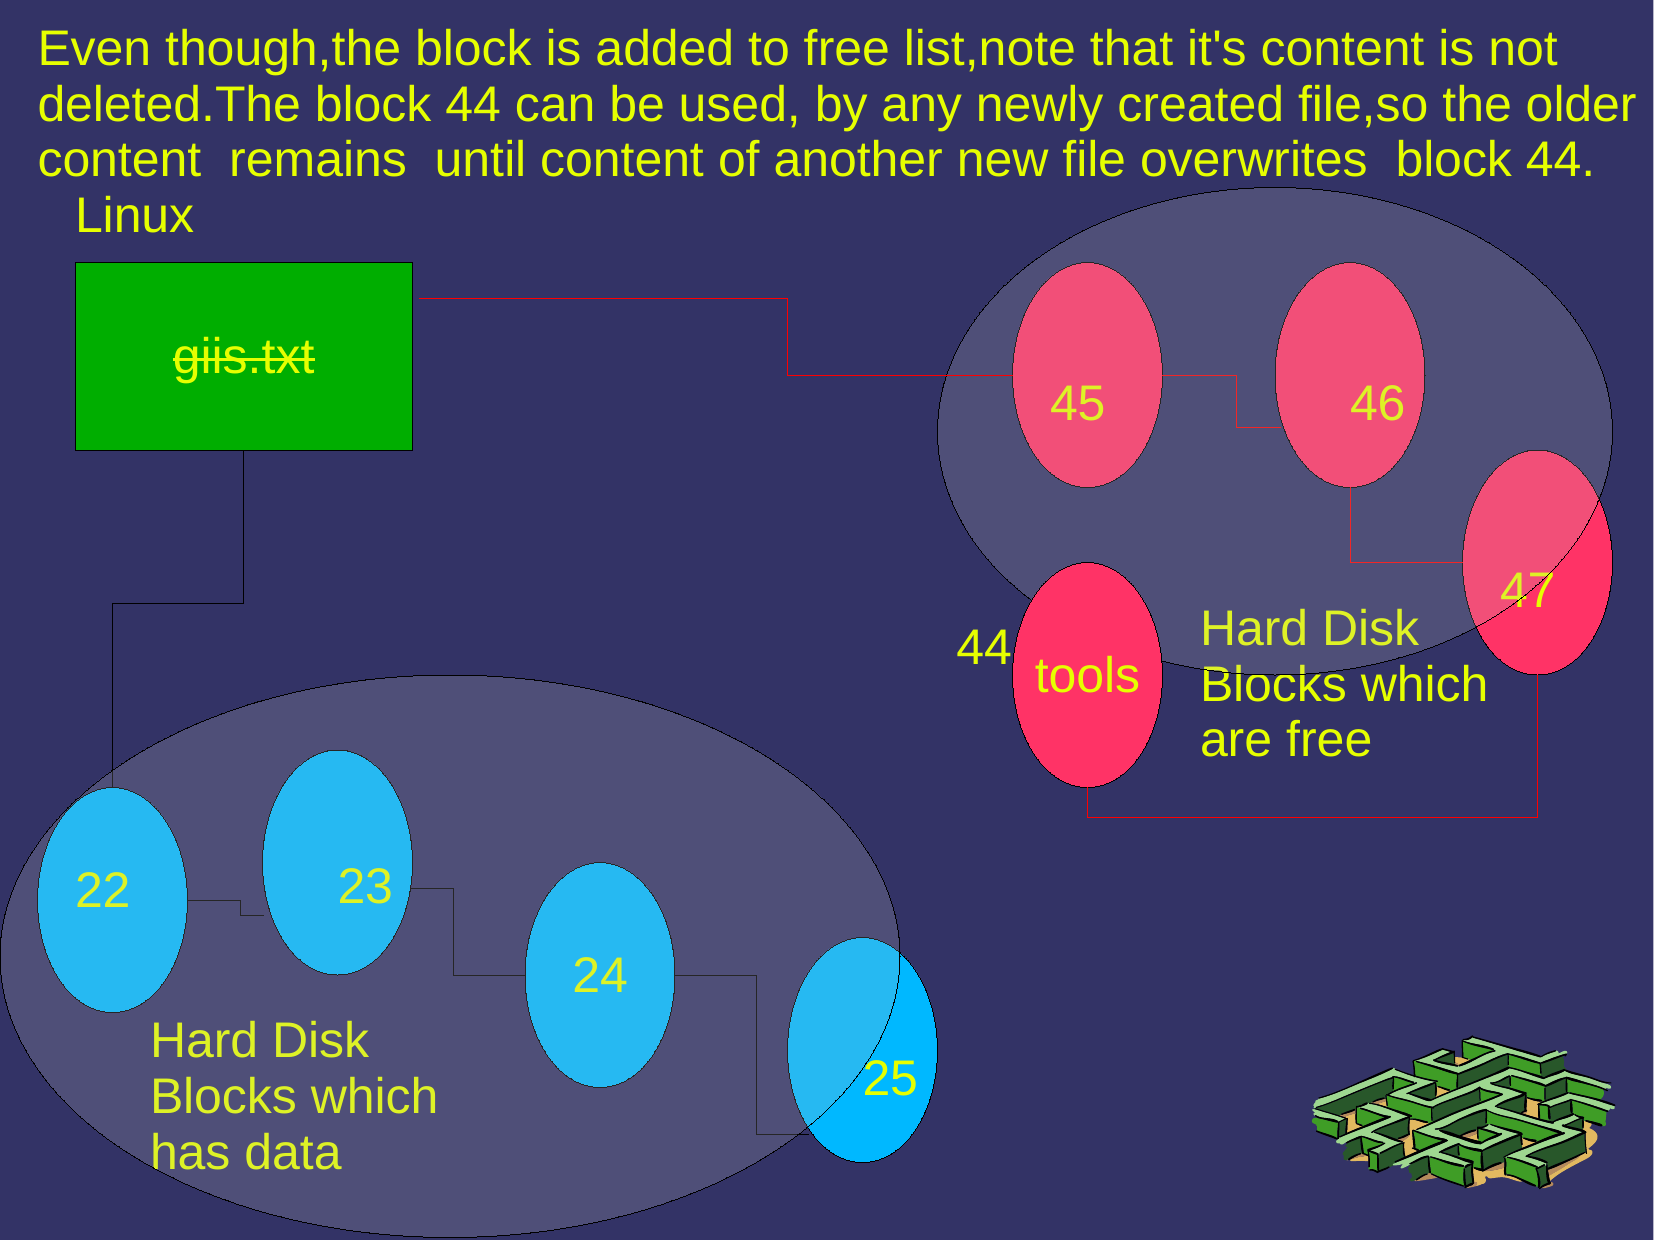

Even though,the block is added to free list,note that it's content is not deleted.The block 44 can be used, by any newly created file,so the older content remains until content of another new file overwrites block 44.
Linux
giis.txt
45
46
tools
47
Hard Disk
Blocks which are free
44
23
22
24
Hard Disk
Blocks which has data
25